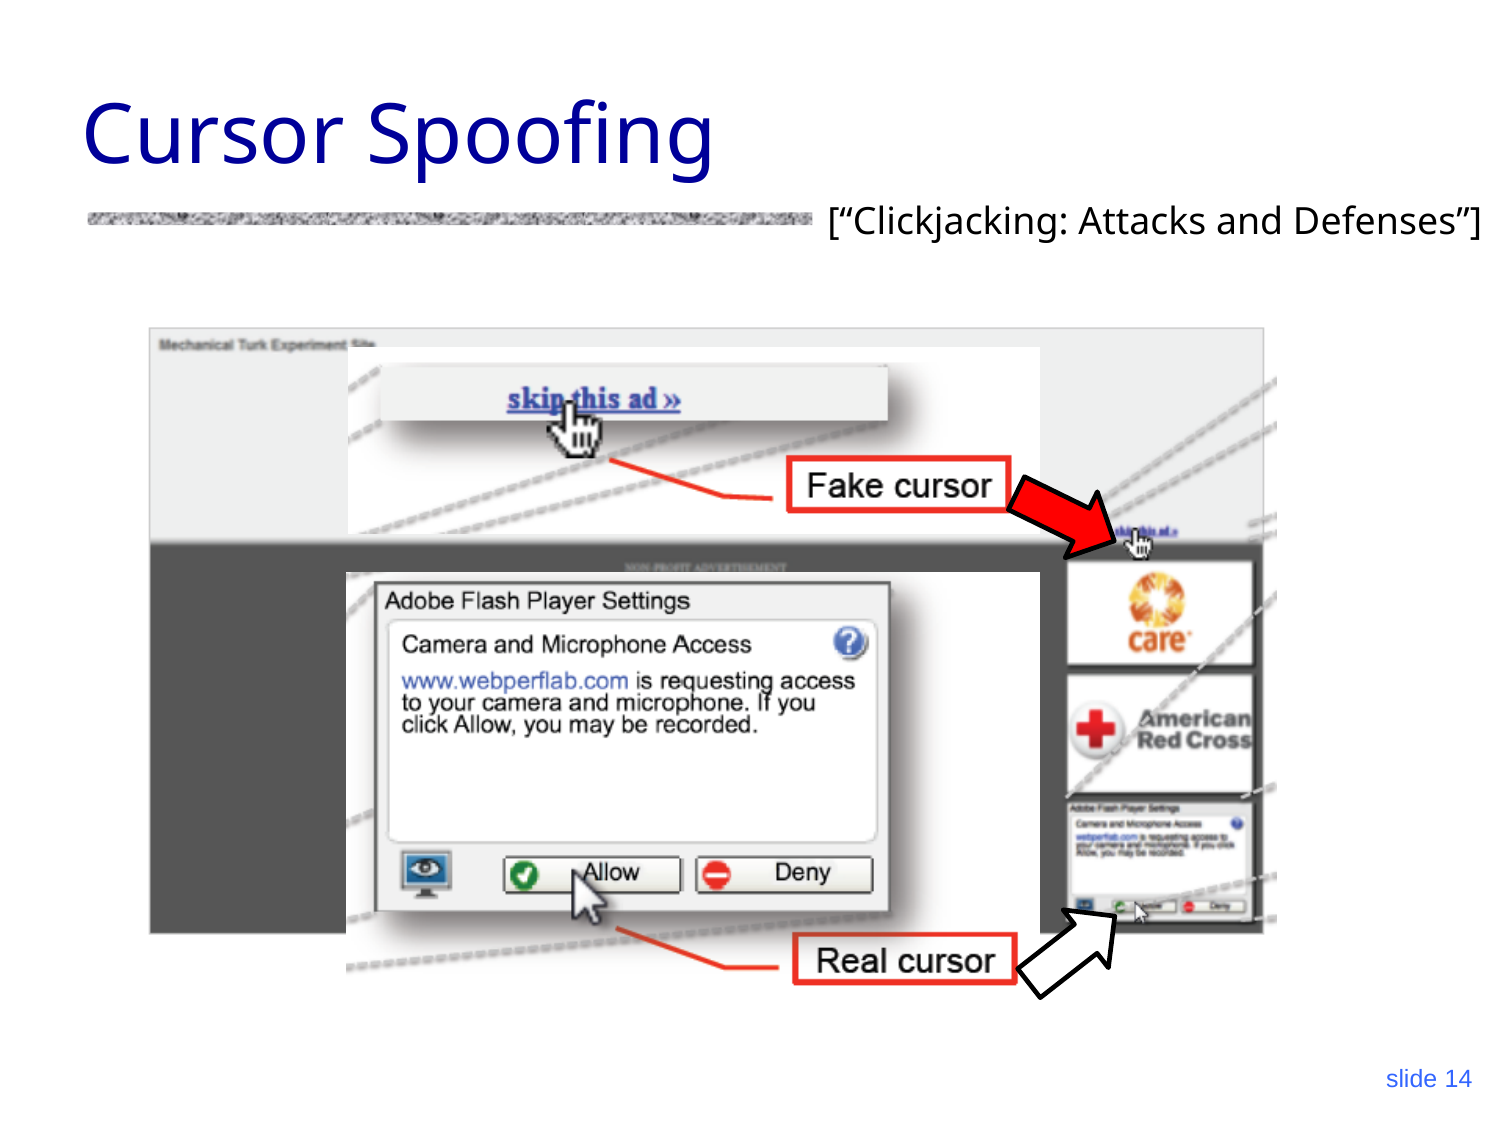

Cursor Spoofing
[“Clickjacking: Attacks and Defenses”]
slide